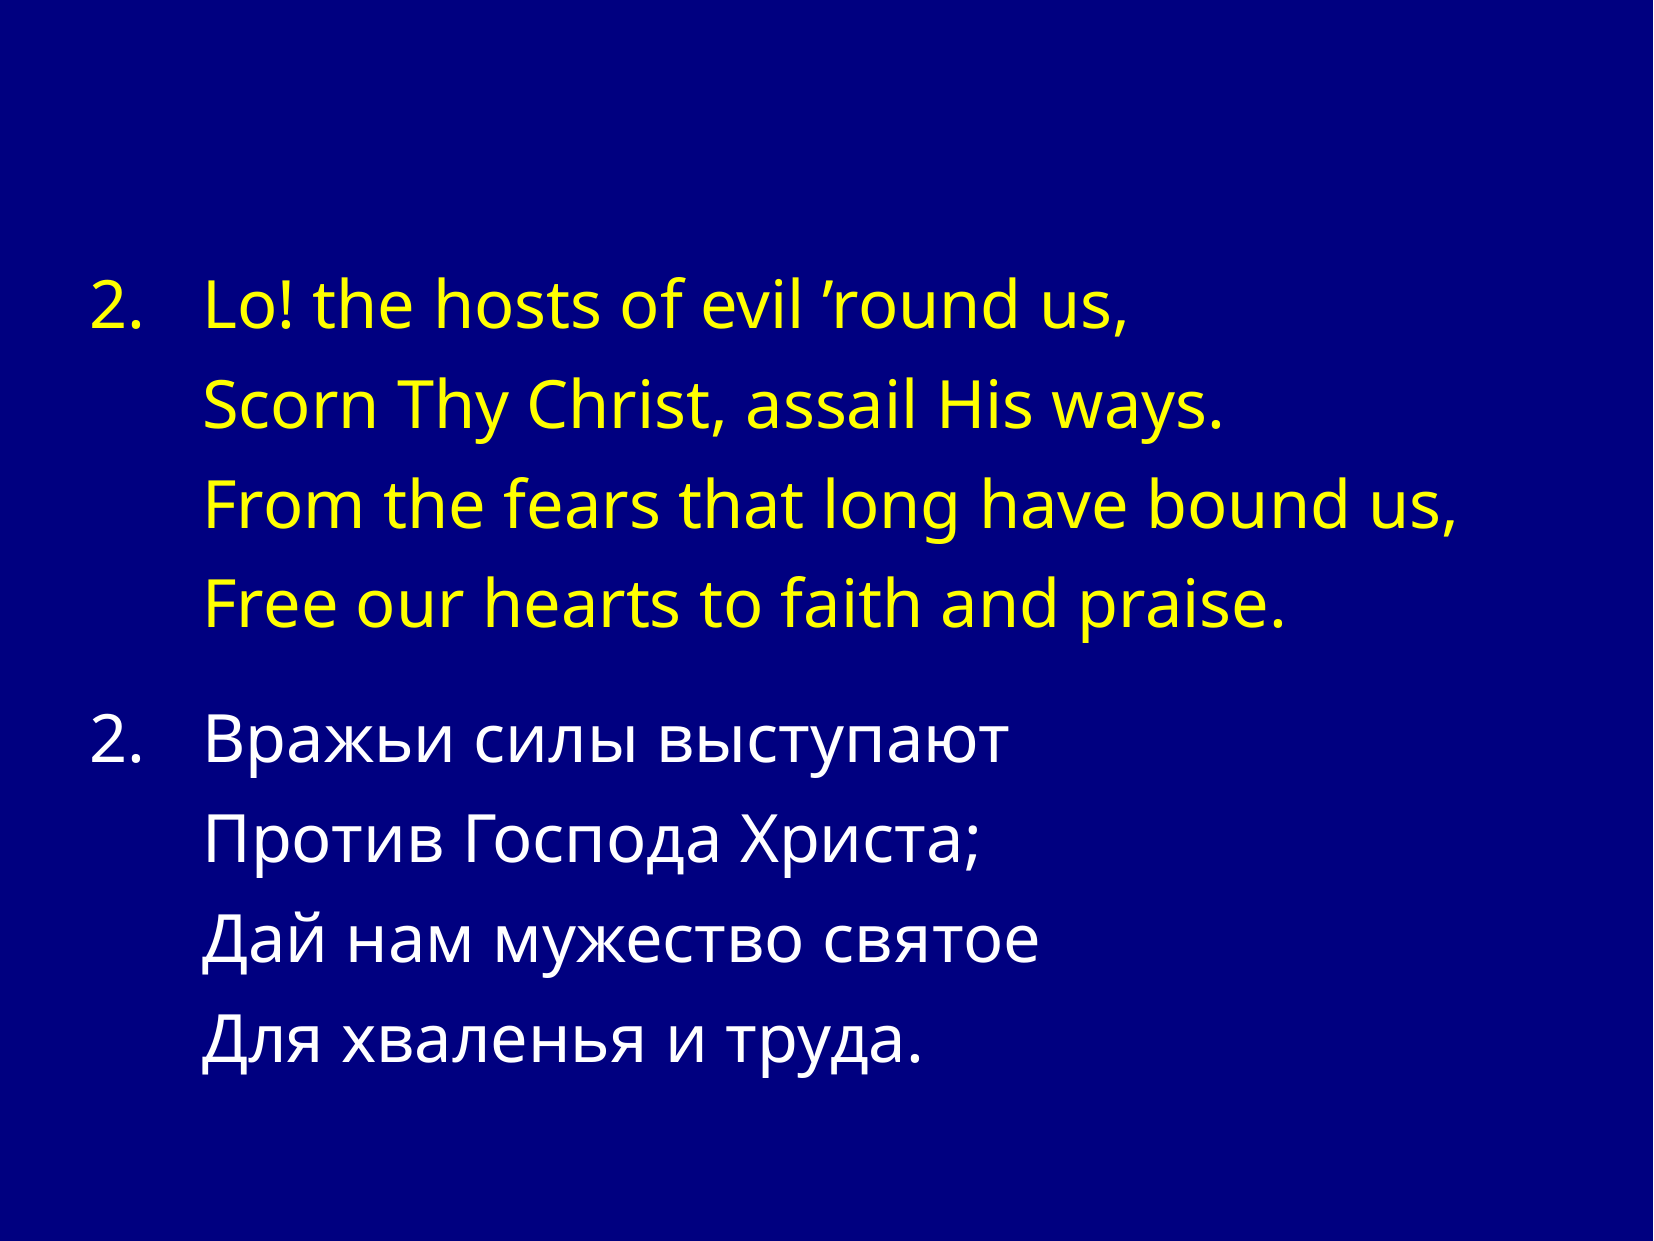

2.	Lo! the hosts of evil ’round us,
	Scorn Thy Christ, assail His ways.
	From the fears that long have bound us,
	Free our hearts to faith and praise.
2.	Вражьи силы выступают
	Против Господа Христа;
	Дай нам мужество святое
	Для хваленья и труда.